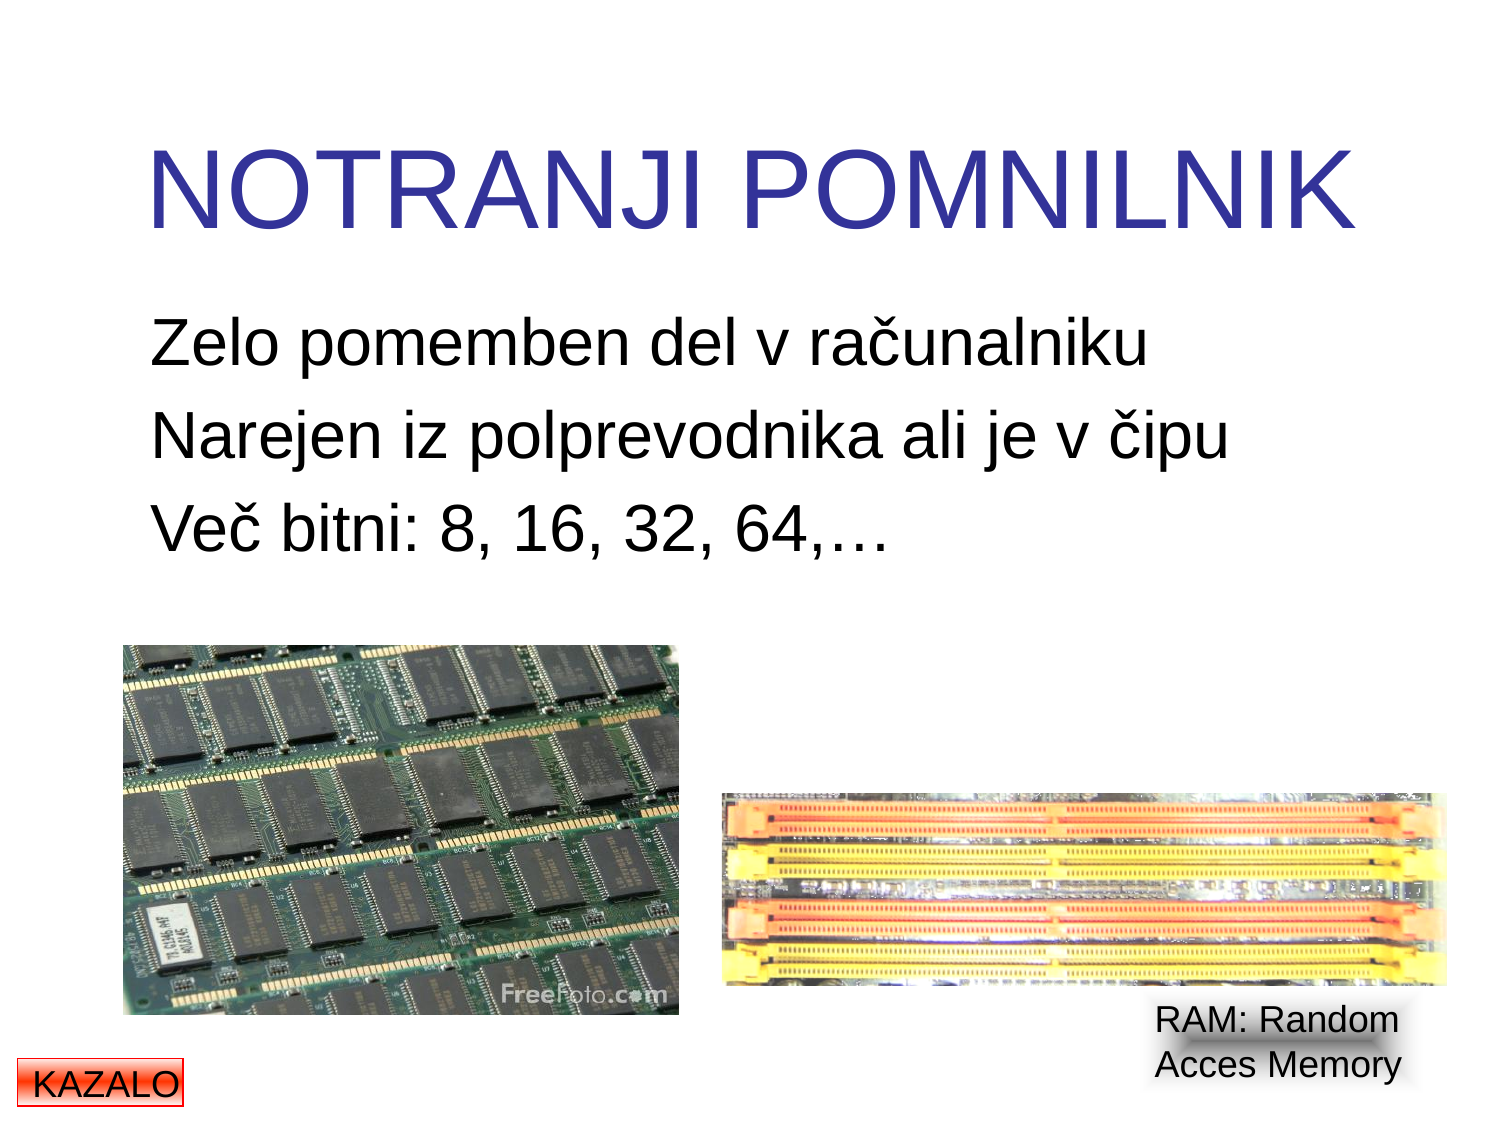

# NOTRANJI POMNILNIK
Zelo pomemben del v računalniku
Narejen iz polprevodnika ali je v čipu
Več bitni: 8, 16, 32, 64,…
RAM: Random Acces Memory
KAZALO